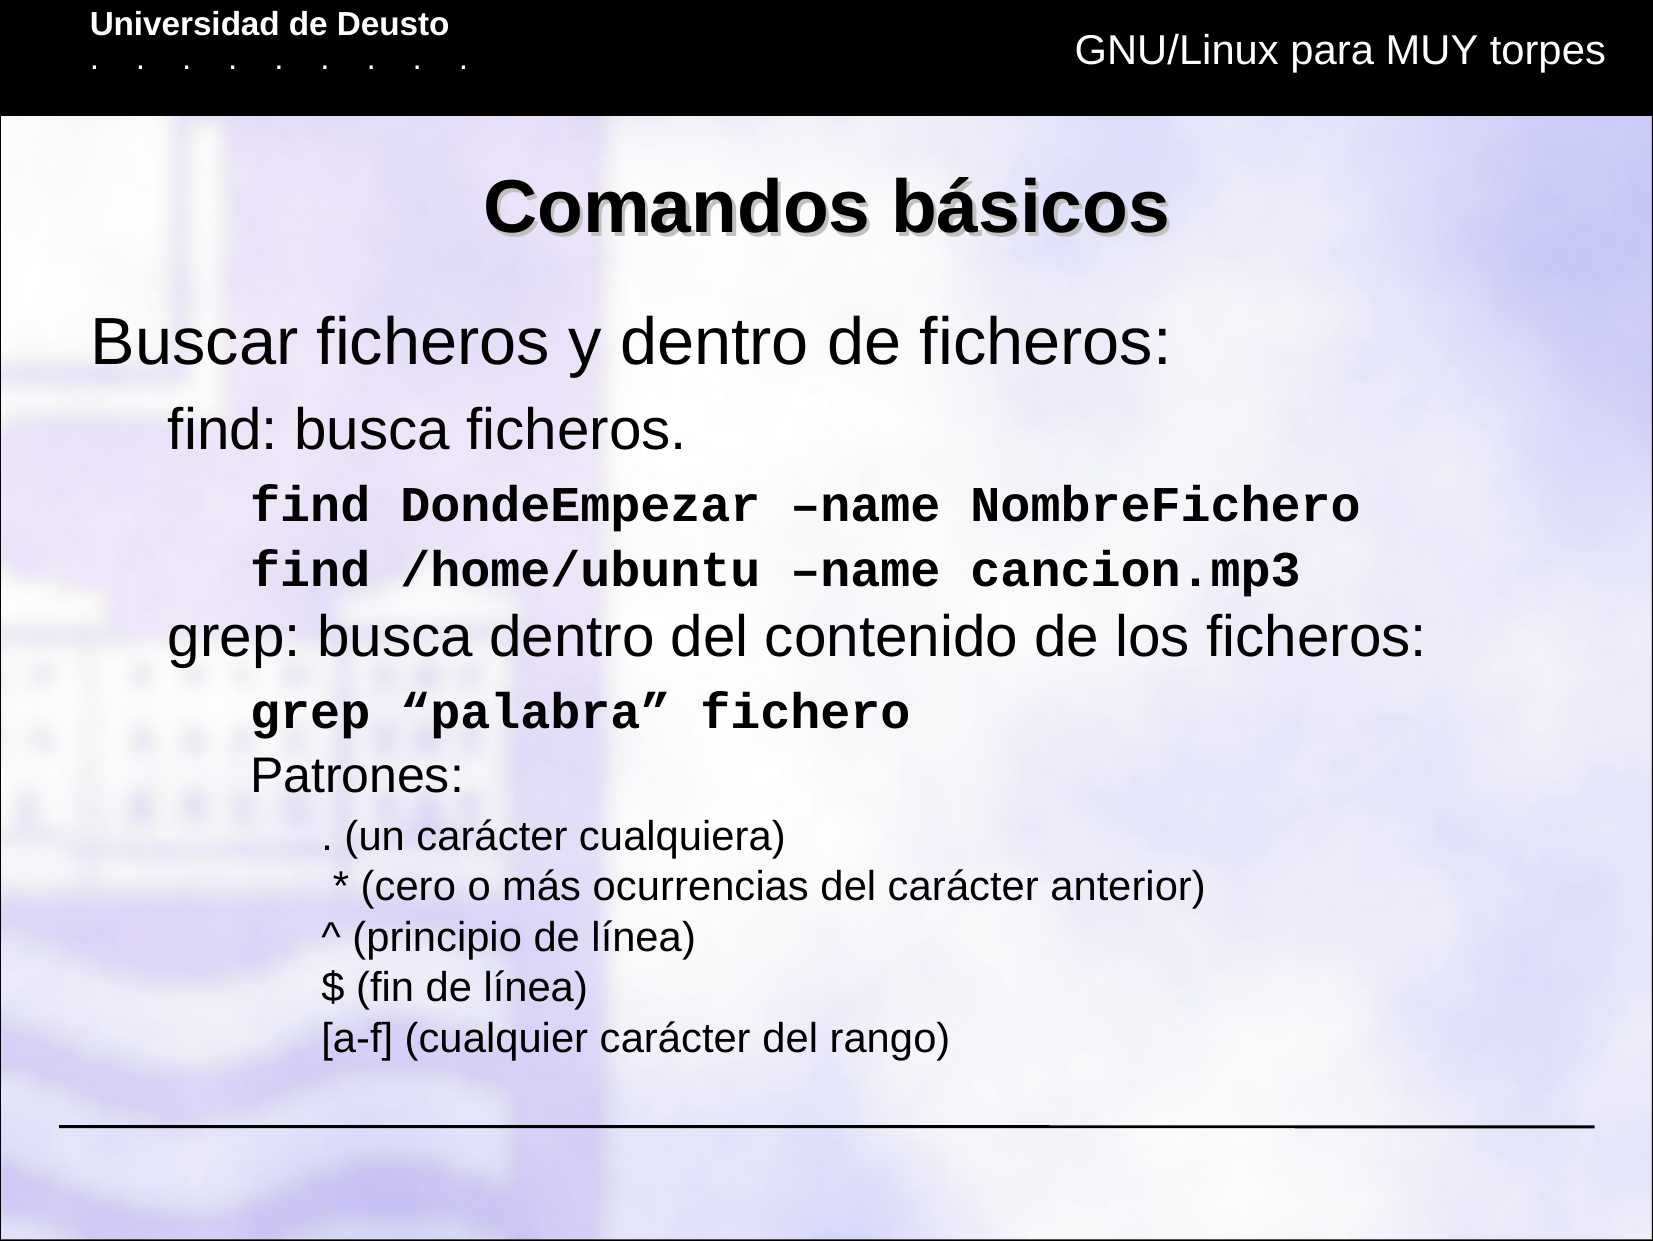

# Comandos básicos
Buscar ficheros y dentro de ficheros:
find: busca ficheros.
find DondeEmpezar –name NombreFichero
find /home/ubuntu –name cancion.mp3
grep: busca dentro del contenido de los ficheros:
grep “palabra” fichero
Patrones:
. (un carácter cualquiera)
 * (cero o más ocurrencias del carácter anterior)
^ (principio de línea)
$ (fin de línea)
[a-f] (cualquier carácter del rango)